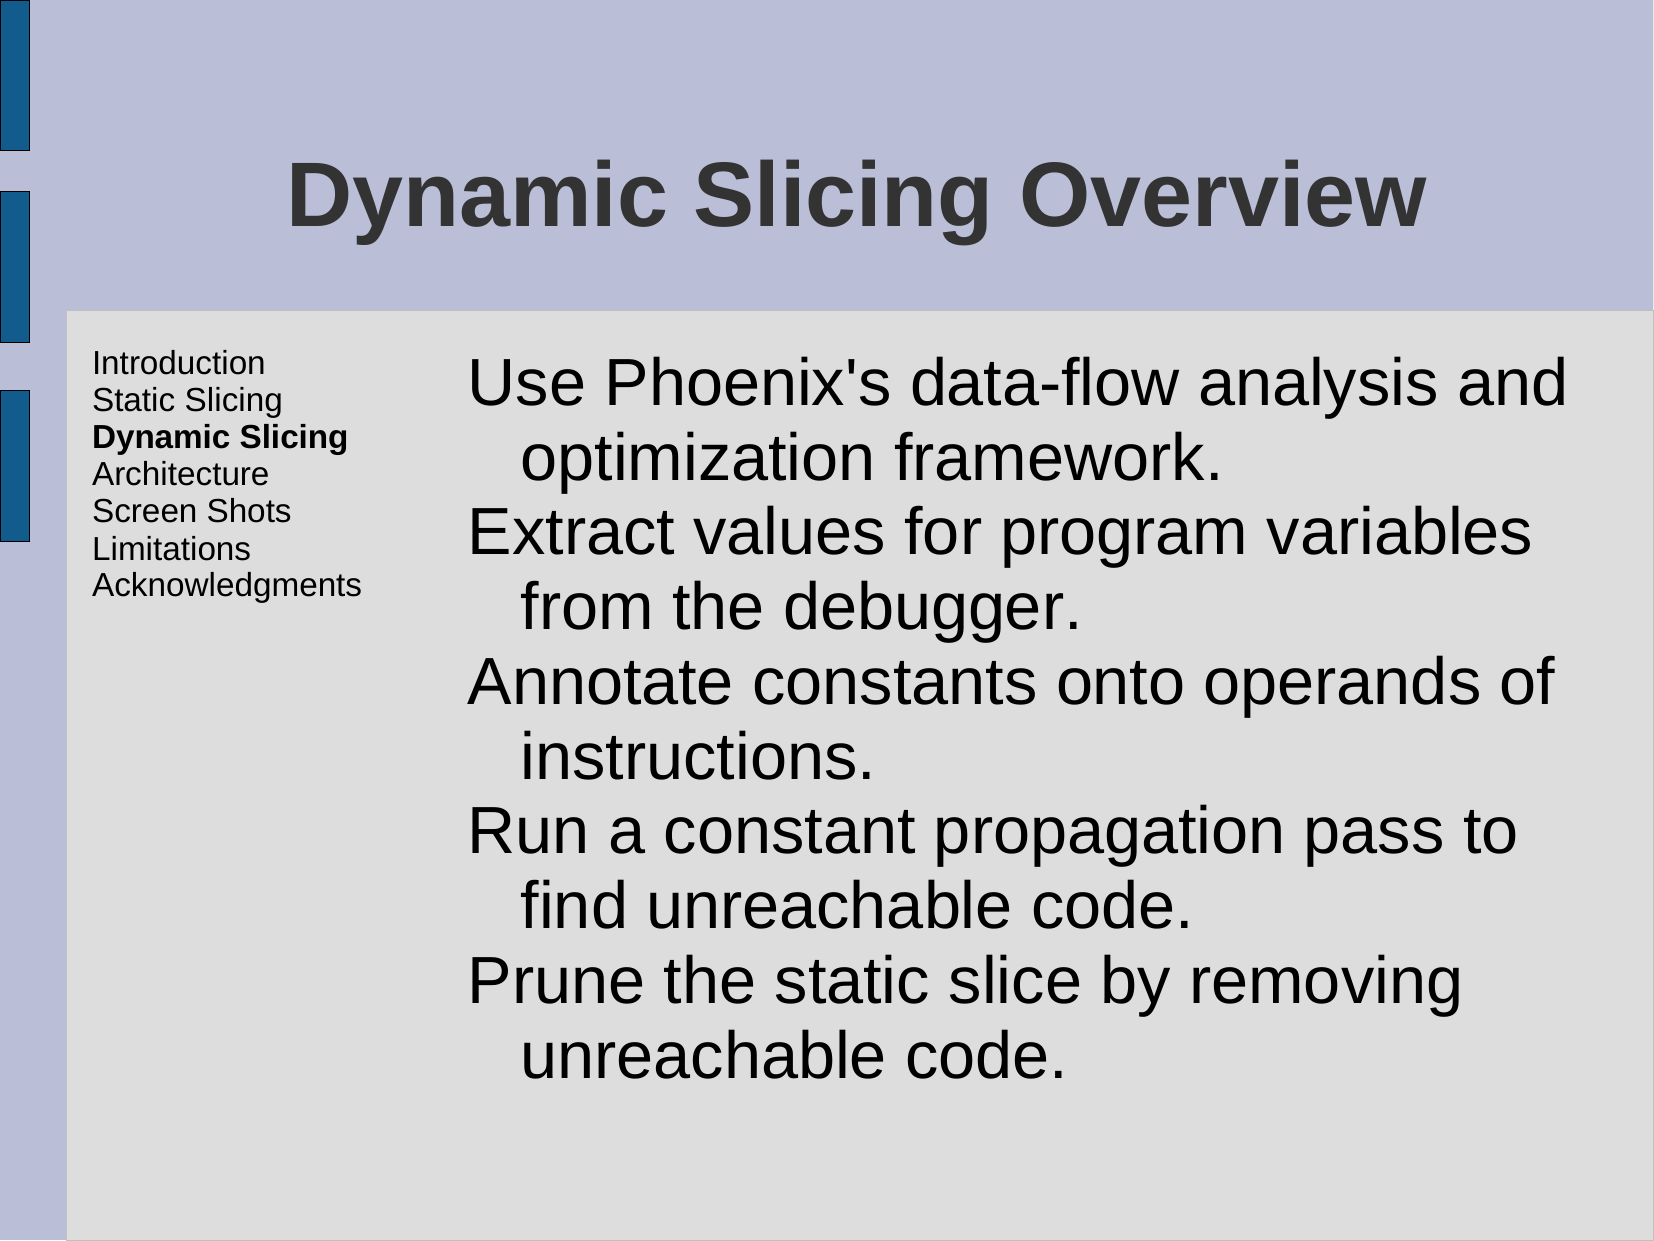

# Dynamic Slicing Overview
Introduction
Static Slicing
Dynamic Slicing
Architecture
Screen Shots
Limitations
Acknowledgments
Use Phoenix's data-flow analysis and optimization framework.
Extract values for program variables from the debugger.
Annotate constants onto operands of instructions.
Run a constant propagation pass to find unreachable code.
Prune the static slice by removing unreachable code.